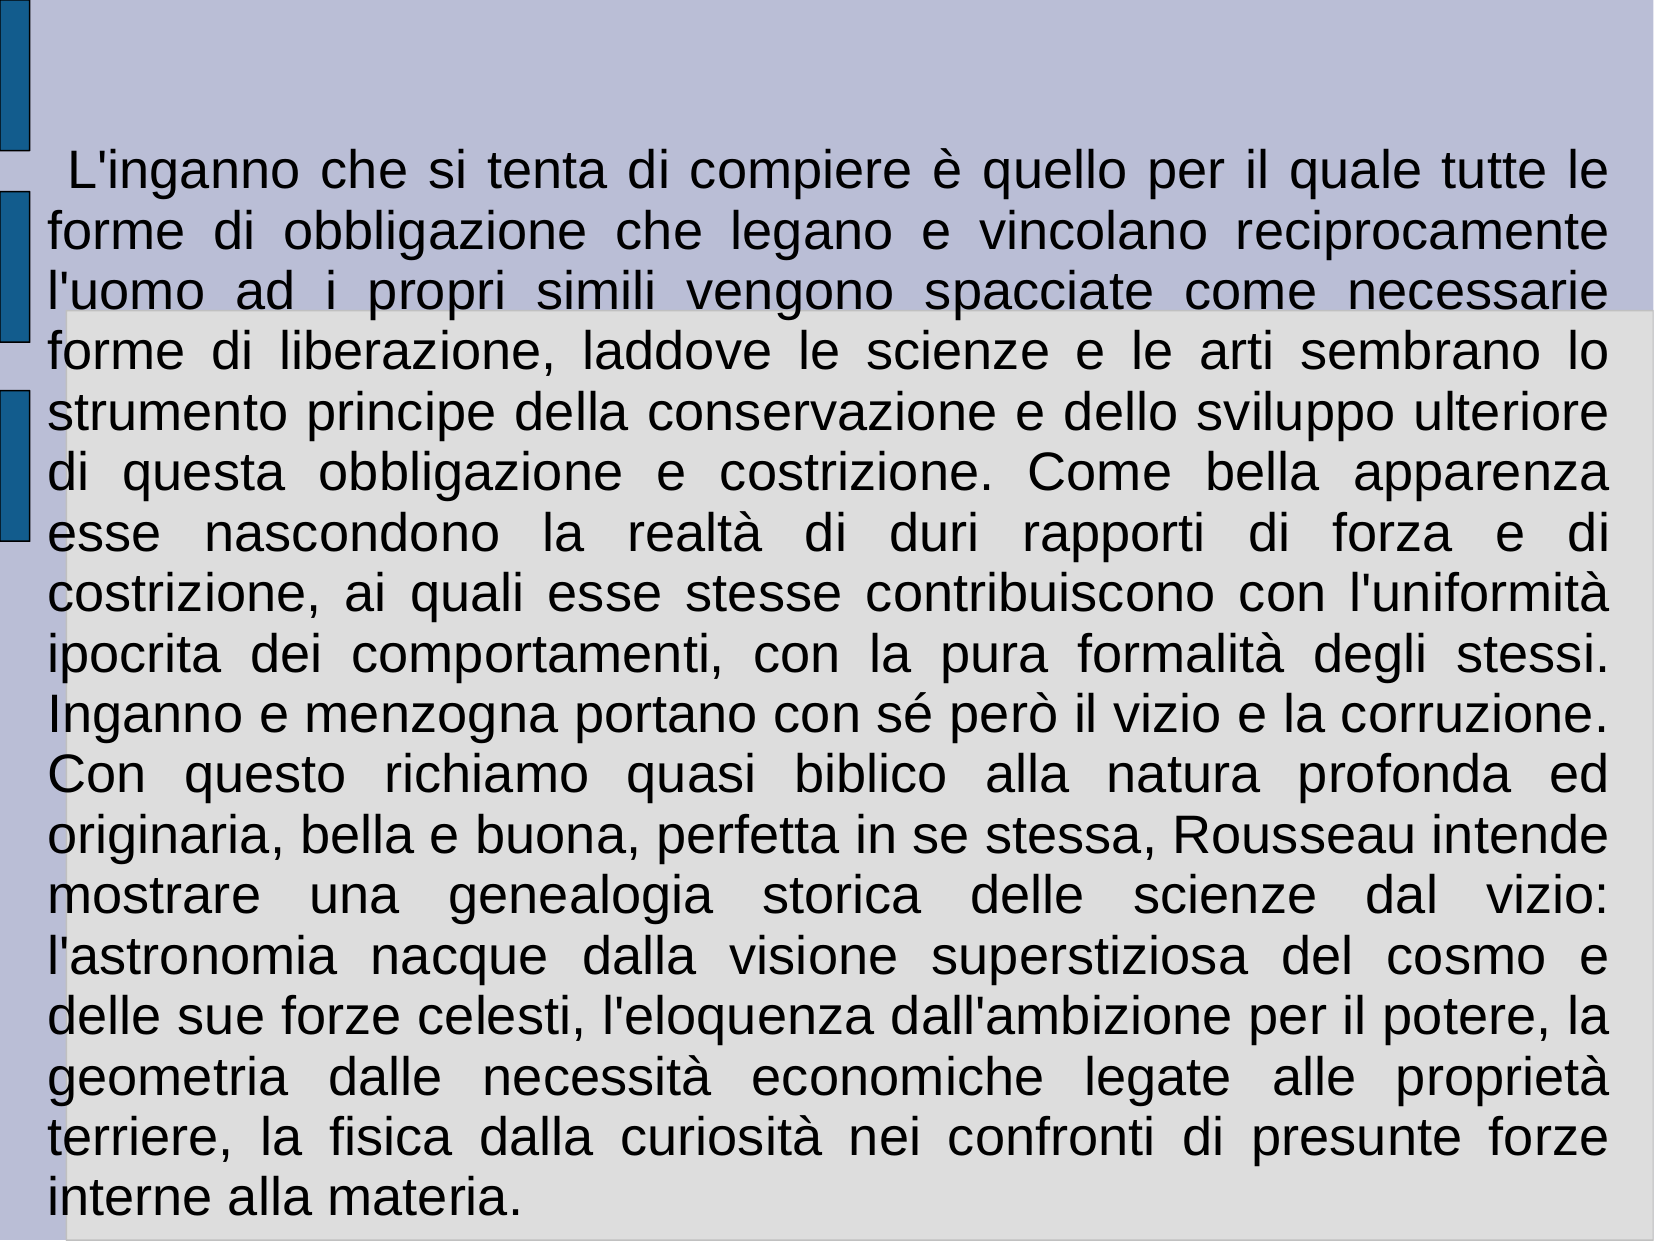

#
 L'inganno che si tenta di compiere è quello per il quale tutte le forme di obbligazione che legano e vincolano reciprocamente l'uomo ad i propri simili vengono spacciate come necessarie forme di liberazione, laddove le scienze e le arti sembrano lo strumento principe della conservazione e dello sviluppo ulteriore di questa obbligazione e costrizione. Come bella apparenza esse nascondono la realtà di duri rapporti di forza e di costrizione, ai quali esse stesse contribuiscono con l'uniformità ipocrita dei comportamenti, con la pura formalità degli stessi. Inganno e menzogna portano con sé però il vizio e la corruzione.
Con questo richiamo quasi biblico alla natura profonda ed originaria, bella e buona, perfetta in se stessa, Rousseau intende mostrare una genealogia storica delle scienze dal vizio: l'astronomia nacque dalla visione superstiziosa del cosmo e delle sue forze celesti, l'eloquenza dall'ambizione per il potere, la geometria dalle necessità economiche legate alle proprietà terriere, la fisica dalla curiosità nei confronti di presunte forze interne alla materia.